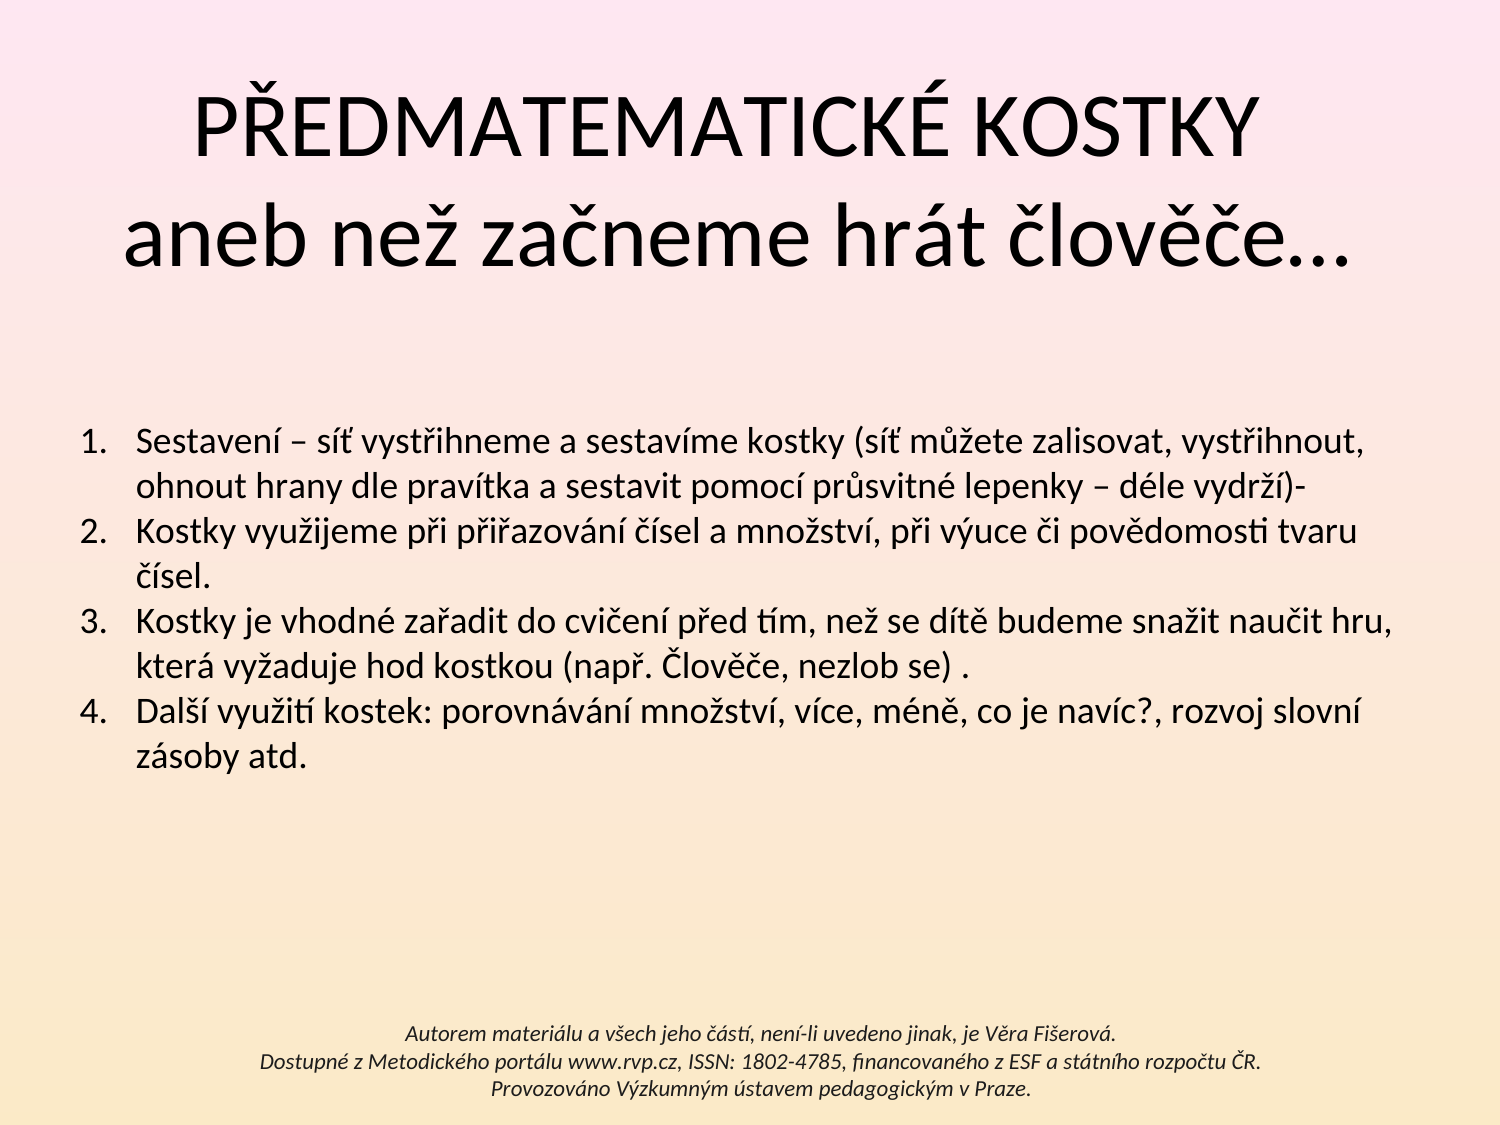

# PŘEDMATEMATICKÉ KOSTKY aneb než začneme hrát člověče…
Sestavení – síť vystřihneme a sestavíme kostky (síť můžete zalisovat, vystřihnout, ohnout hrany dle pravítka a sestavit pomocí průsvitné lepenky – déle vydrží)-
Kostky využijeme při přiřazování čísel a množství, při výuce či povědomosti tvaru čísel.
Kostky je vhodné zařadit do cvičení před tím, než se dítě budeme snažit naučit hru, která vyžaduje hod kostkou (např. Člověče, nezlob se) .
Další využití kostek: porovnávání množství, více, méně, co je navíc?, rozvoj slovní zásoby atd.
Autorem materiálu a všech jeho částí, není-li uvedeno jinak, je Věra Fišerová.
Dostupné z Metodického portálu www.rvp.cz, ISSN: 1802-4785, financovaného z ESF a státního rozpočtu ČR.
Provozováno Výzkumným ústavem pedagogickým v Praze.